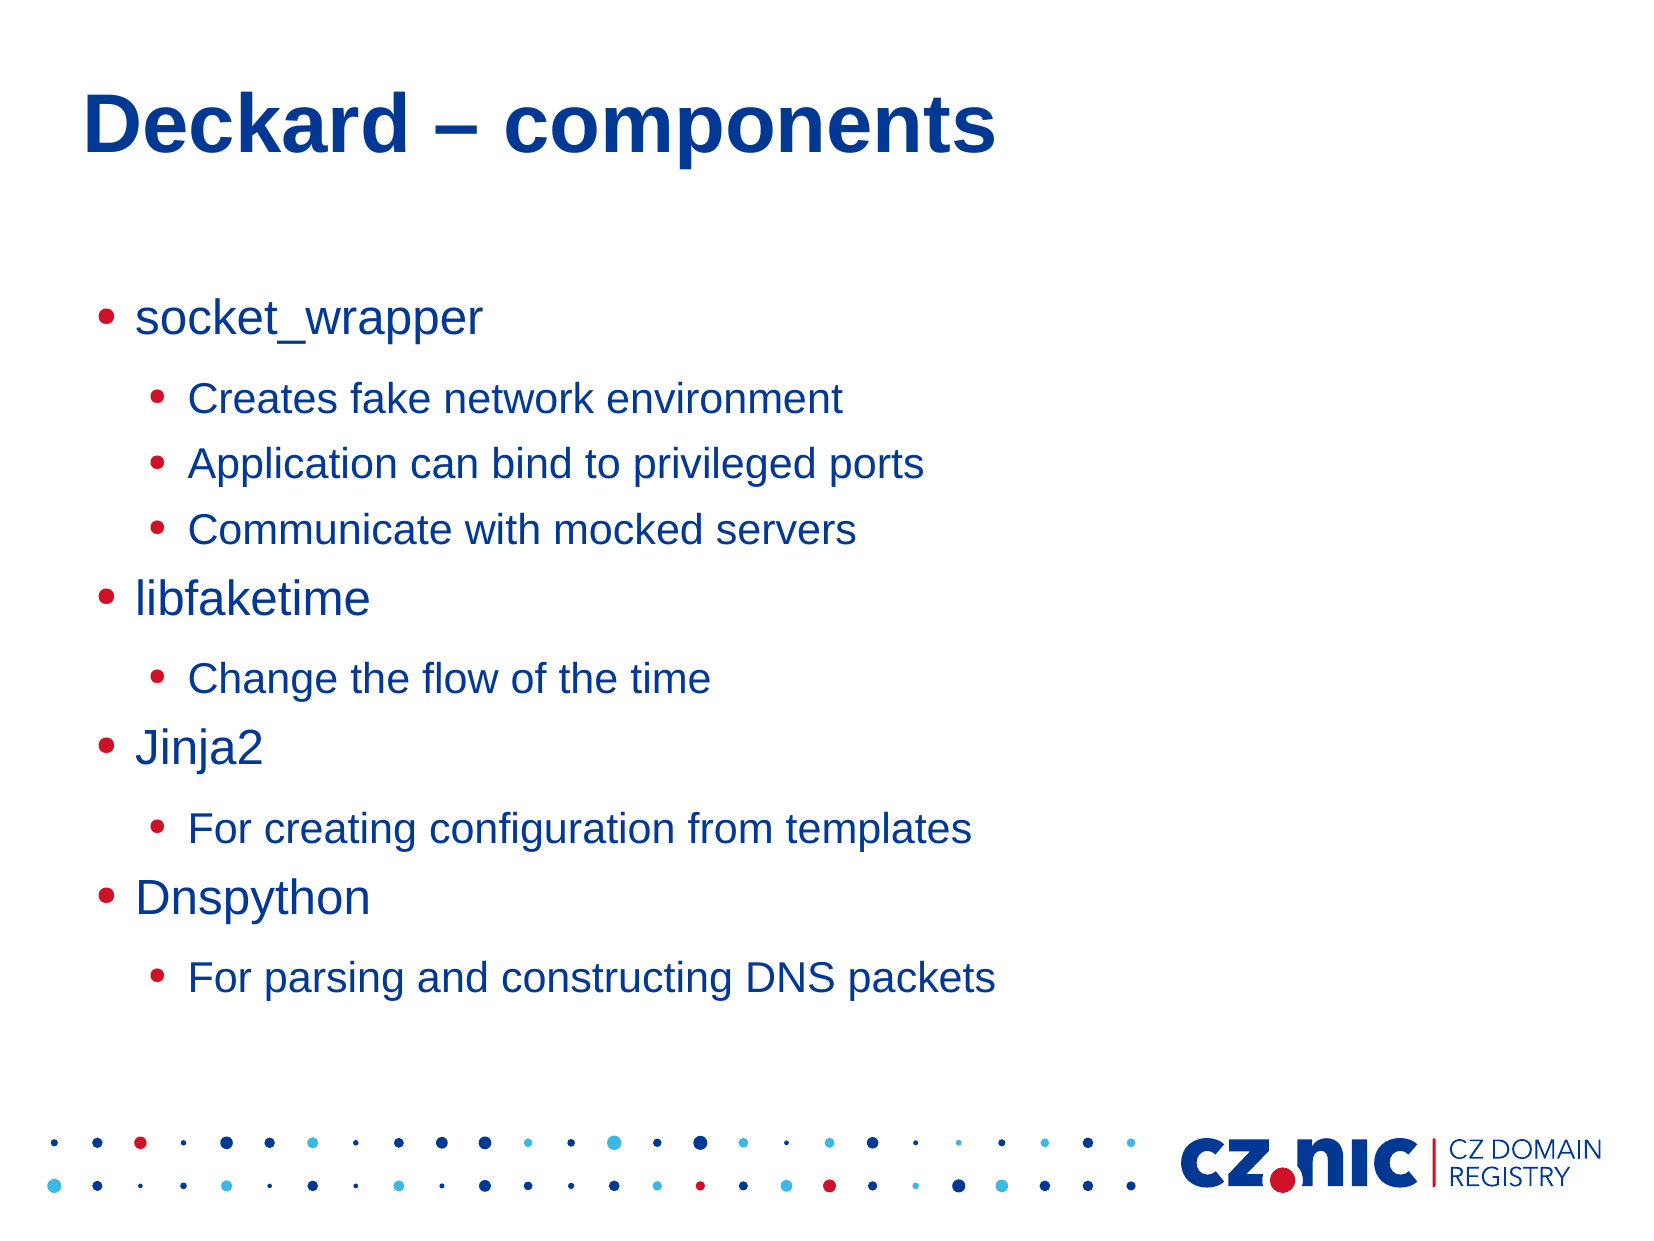

# Deckard – components
socket_wrapper
Creates fake network environment
Application can bind to privileged ports
Communicate with mocked servers
libfaketime
Change the flow of the time
Jinja2
For creating configuration from templates
Dnspython
For parsing and constructing DNS packets